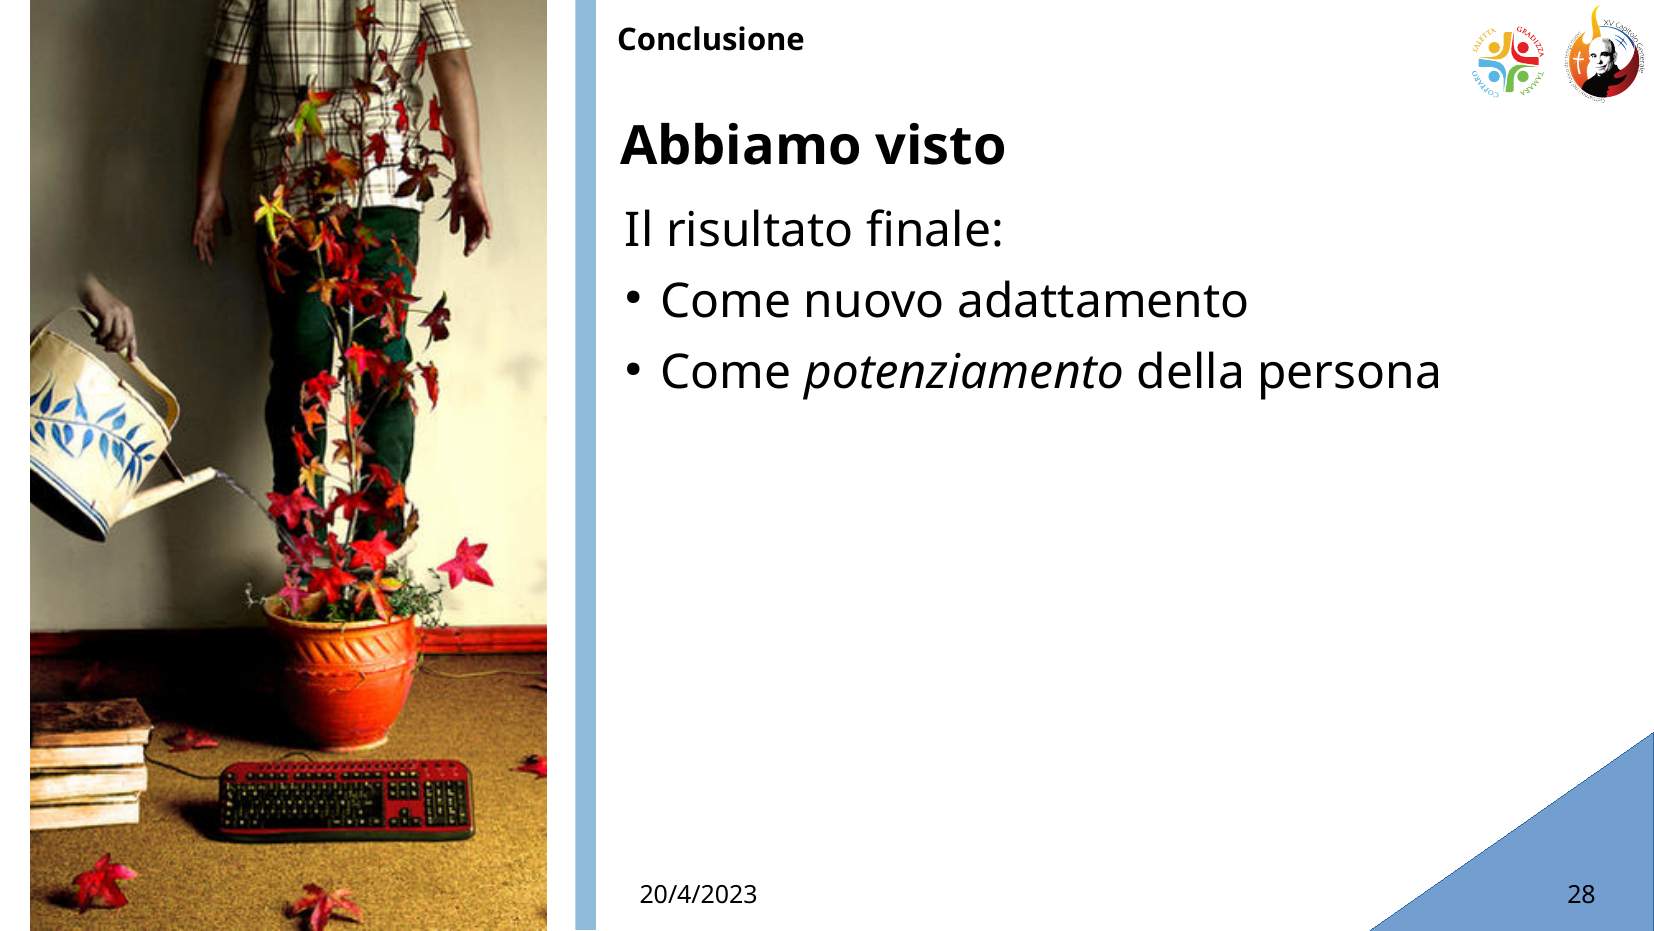

Conclusione
Abbiamo visto
# Il risultato finale:
Come nuovo adattamento
Come potenziamento della persona